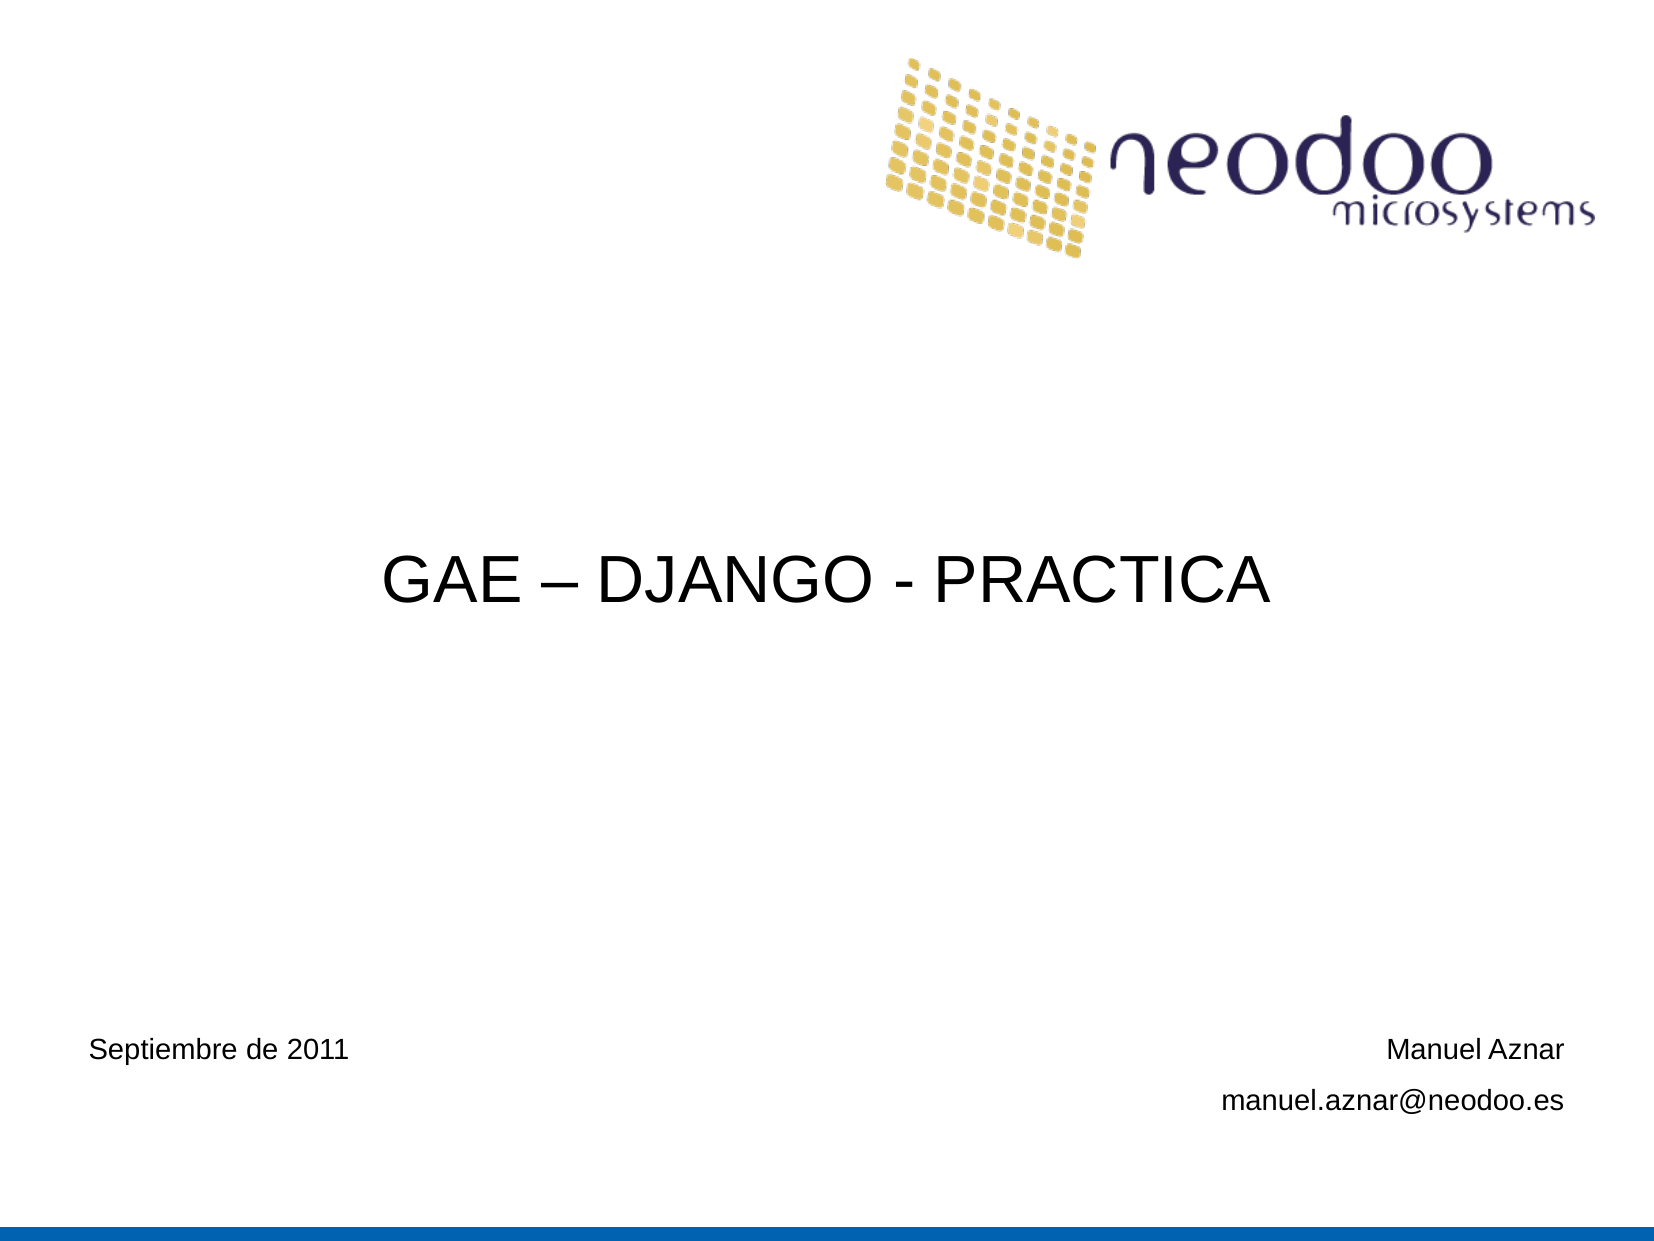

# GAE – DJANGO - PRACTICA
Septiembre de 2011
Manuel Aznar
manuel.aznar@neodoo.es